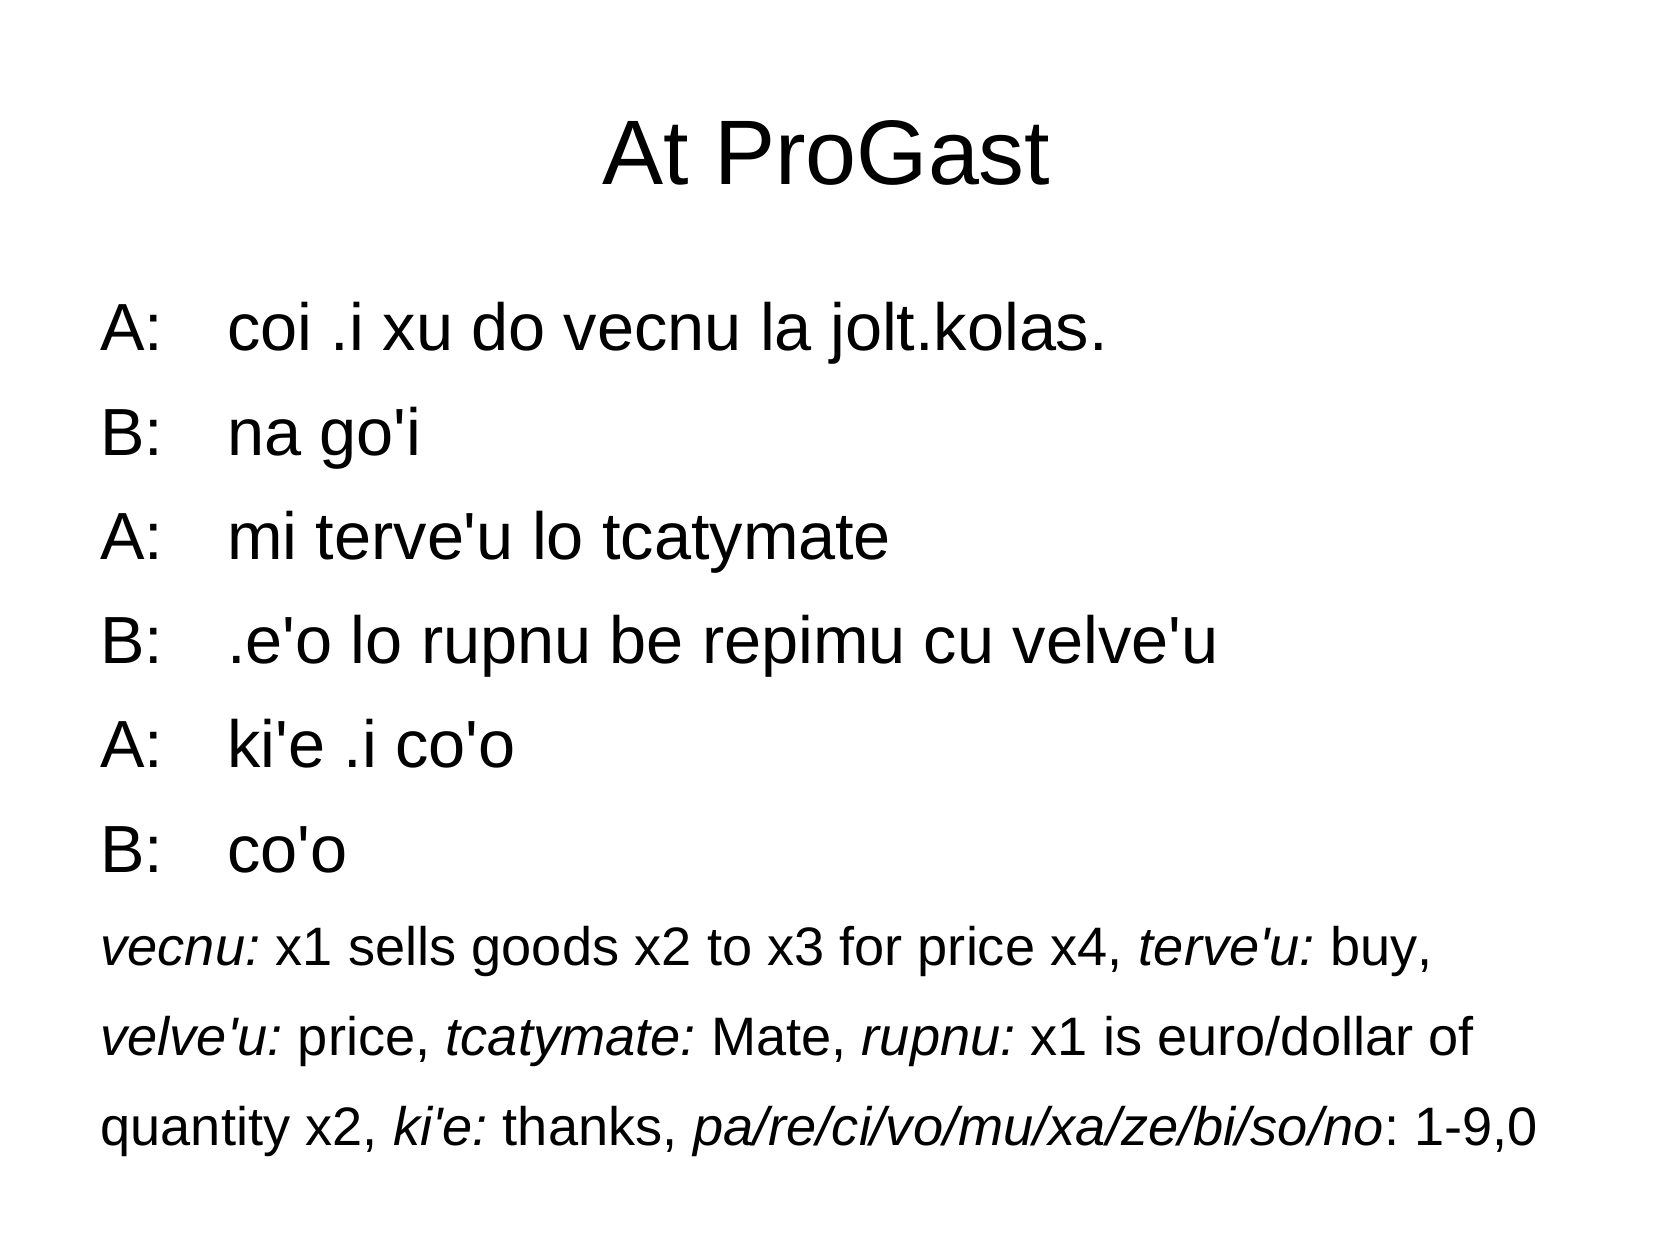

# At ProGast
A: 	coi .i xu do vecnu la jolt.kolas.
B: 	na go'i
A: 	mi terve'u lo tcatymate
B: 	.e'o lo rupnu be repimu cu velve'u
A: 	ki'e .i co'o
B: 	co'o
vecnu: x1 sells goods x2 to x3 for price x4, terve'u: buy,
velve'u: price, tcatymate: Mate, rupnu: x1 is euro/dollar of
quantity x2, ki'e: thanks, pa/re/ci/vo/mu/xa/ze/bi/so/no: 1-9,0